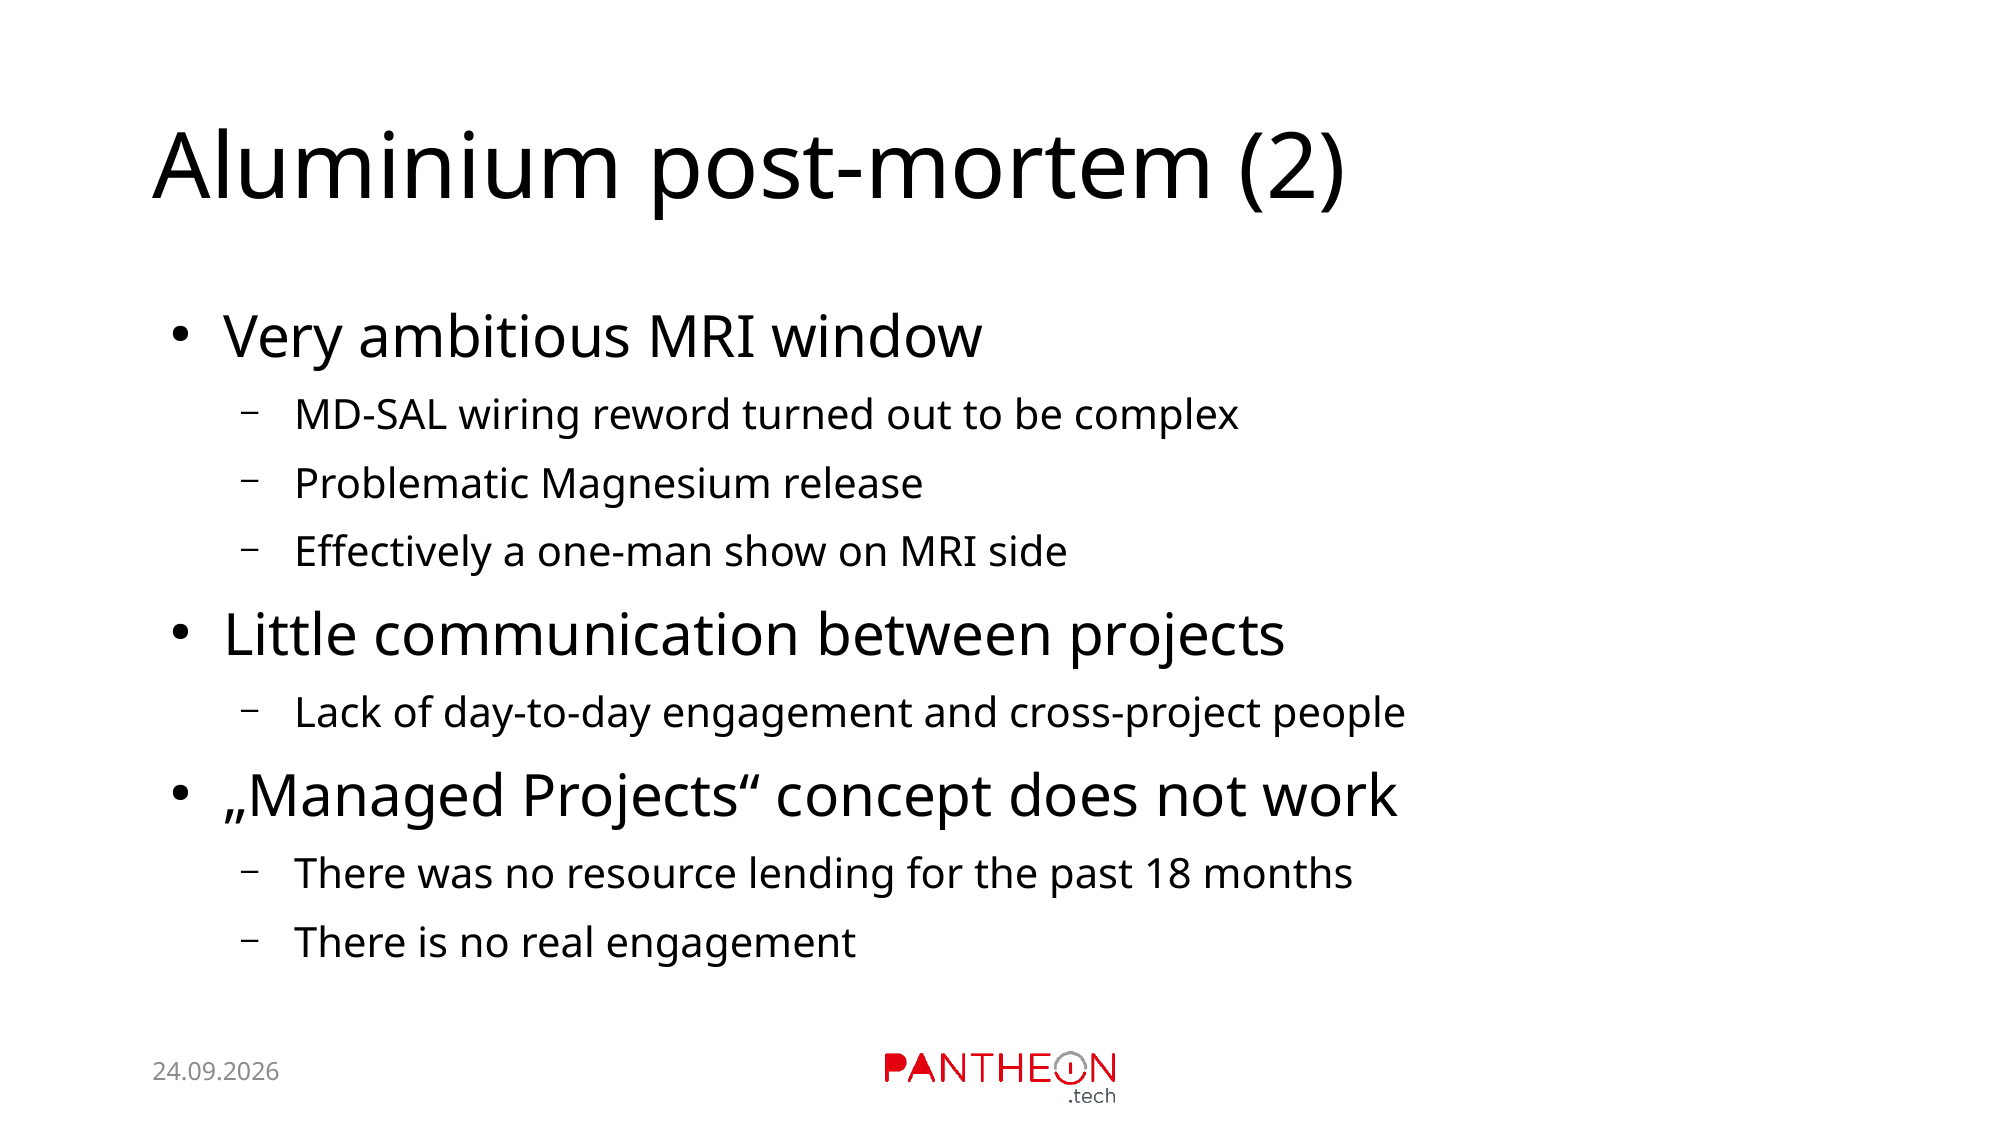

# Aluminium post-mortem (2)
Very ambitious MRI window
MD-SAL wiring reword turned out to be complex
Problematic Magnesium release
Effectively a one-man show on MRI side
Little communication between projects
Lack of day-to-day engagement and cross-project people
„Managed Projects“ concept does not work
There was no resource lending for the past 18 months
There is no real engagement